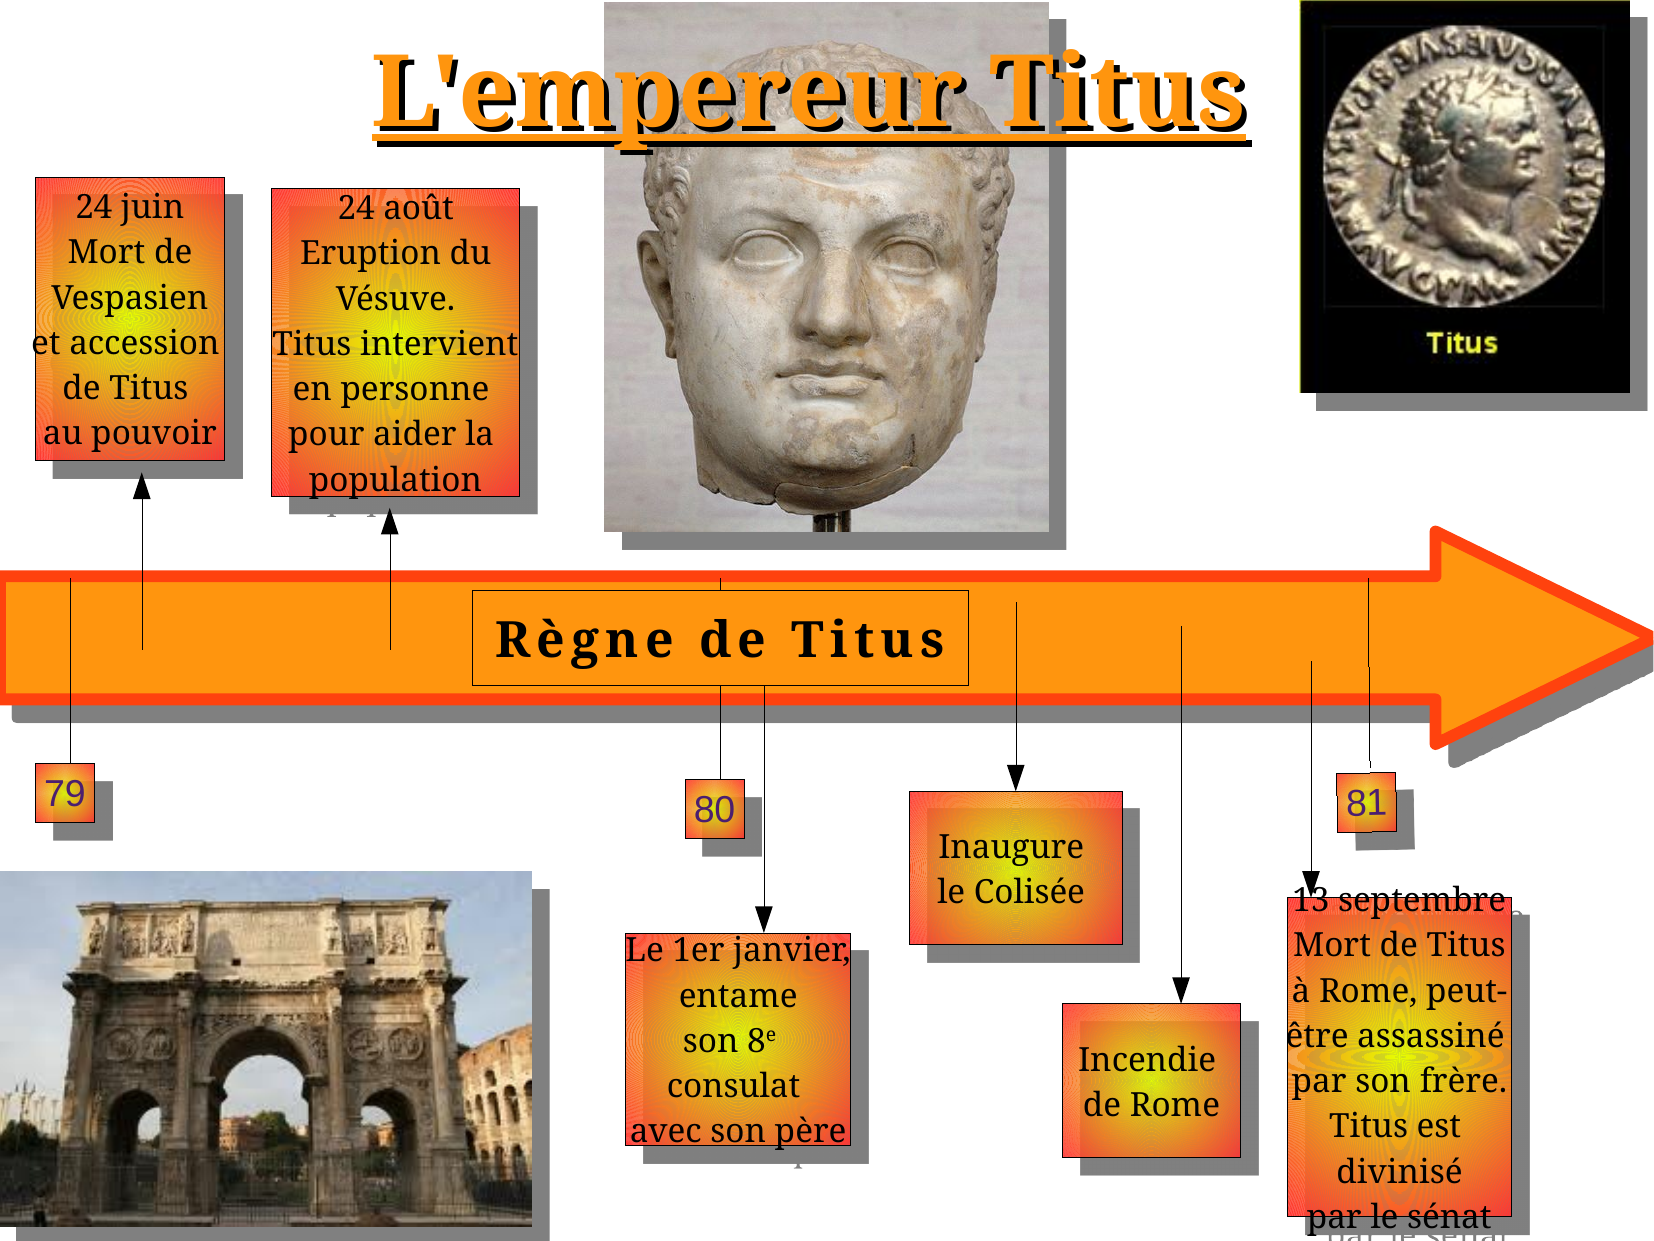

L'empereur Titus
24 juin
Mort de
 Vespasien
et accession
de Titus
au pouvoir
24 août
Eruption du
Vésuve.
Titus intervient
en personne
pour aider la
population
Règne de Titus
79
81
80
Inaugure
le Colisée
13 septembre
Mort de Titus
à Rome, peut-
être assassiné
par son frère.
Titus est
divinisé
par le sénat
Le 1er janvier,
 entame
son 8e
consulat
avec son père
Incendie
de Rome